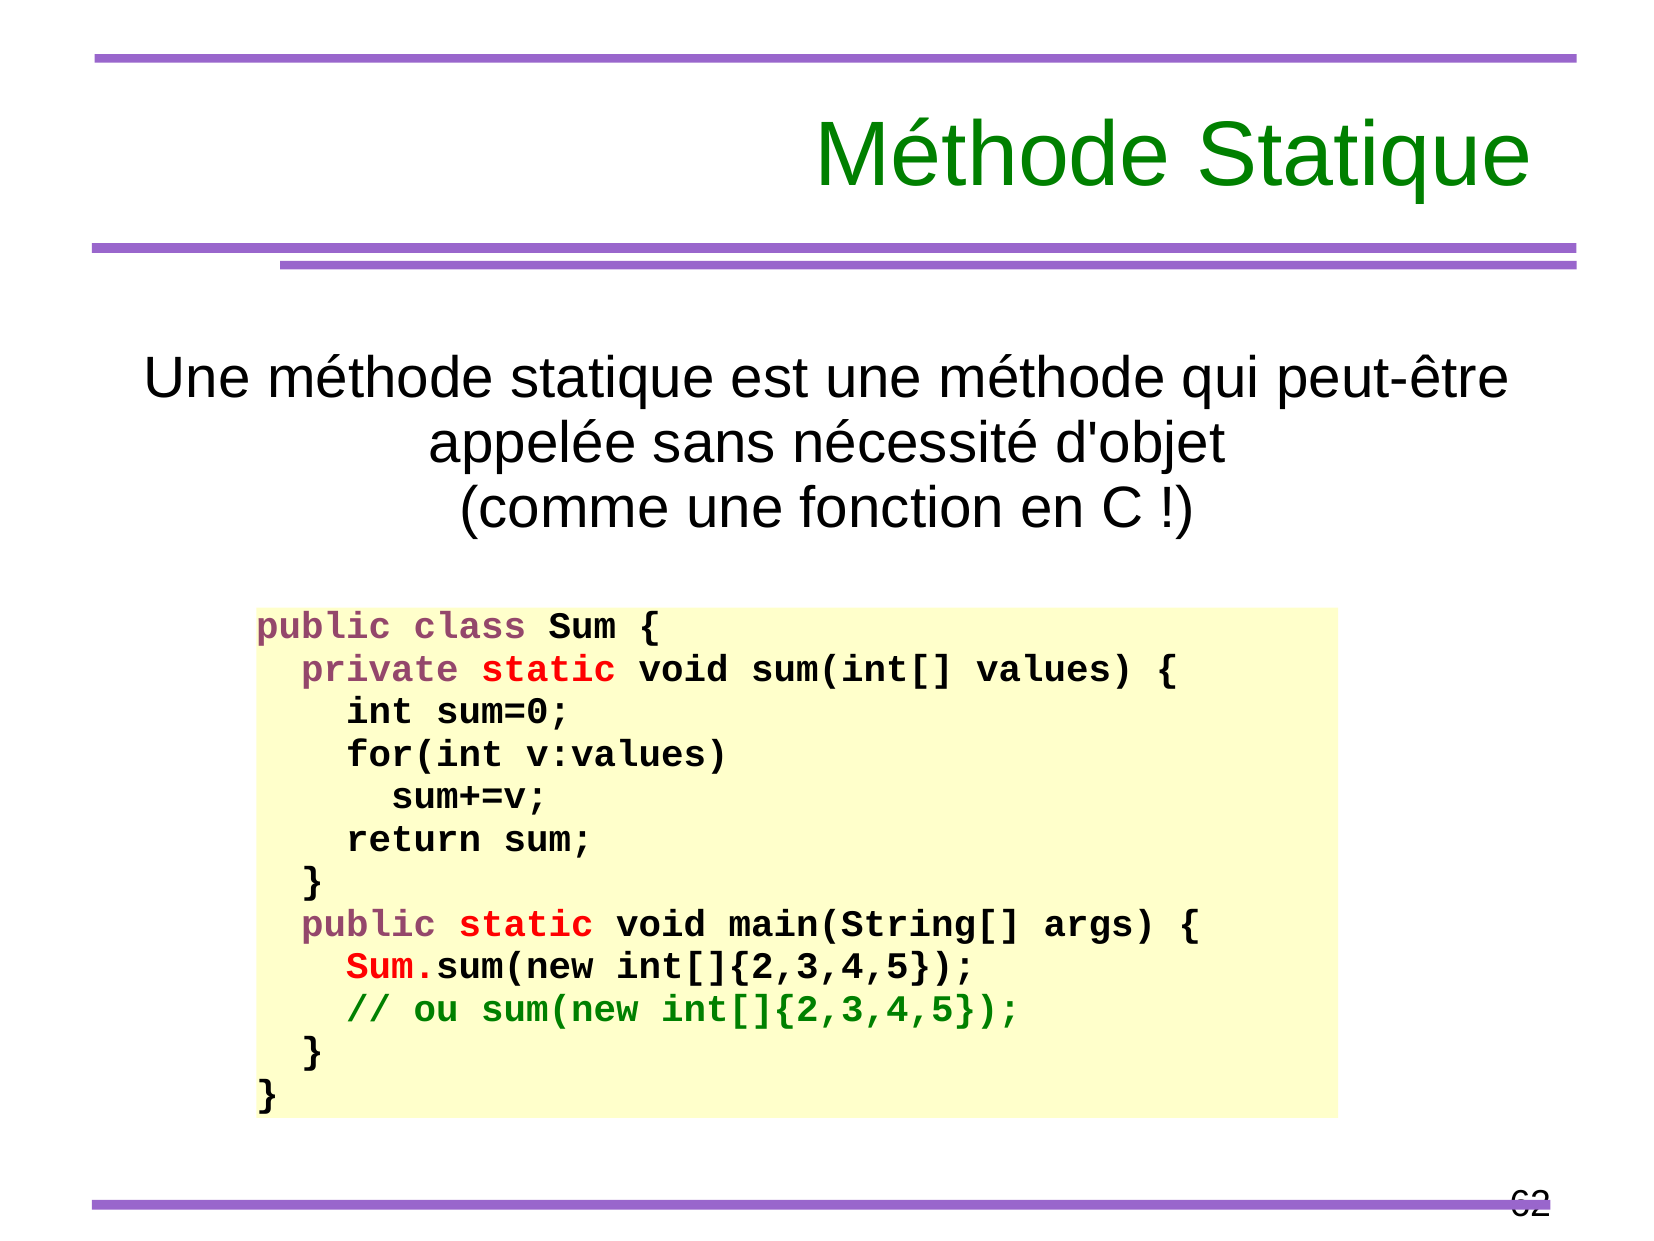

# Méthode Statique
Une méthode statique est une méthode qui peut-être appelée sans nécessité d'objet
(comme une fonction en C !)
public class Sum {
 private static void sum(int[] values) {
 int sum=0;
 for(int v:values)
 sum+=v;
 return sum;
 }
 public static void main(String[] args) {
 Sum.sum(new int[]{2,3,4,5});
 // ou sum(new int[]{2,3,4,5});
 }
}